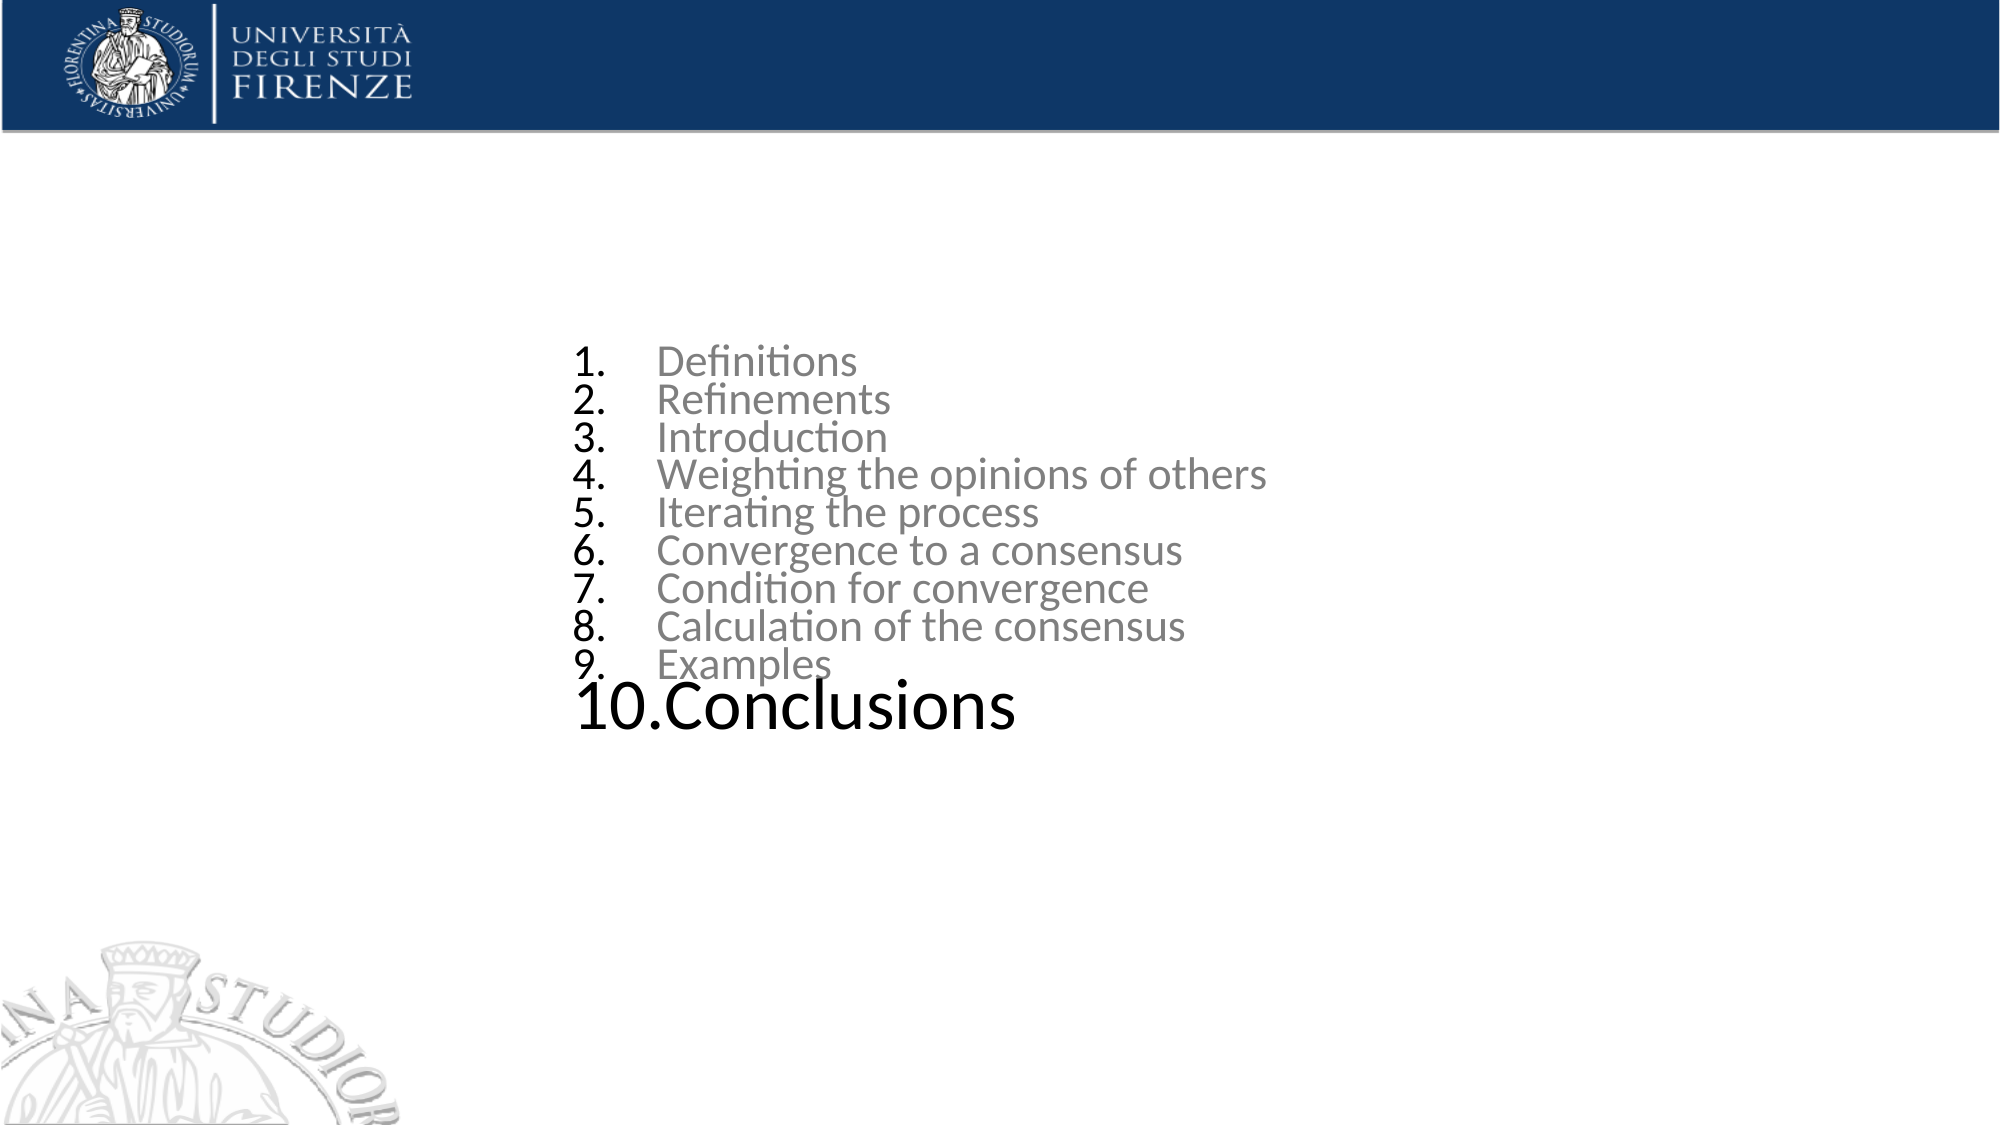

Definitions
Refinements
Introduction
Weighting the opinions of others
Iterating the process
Convergence to a consensus
Condition for convergence
Calculation of the consensus
Examples
Conclusions